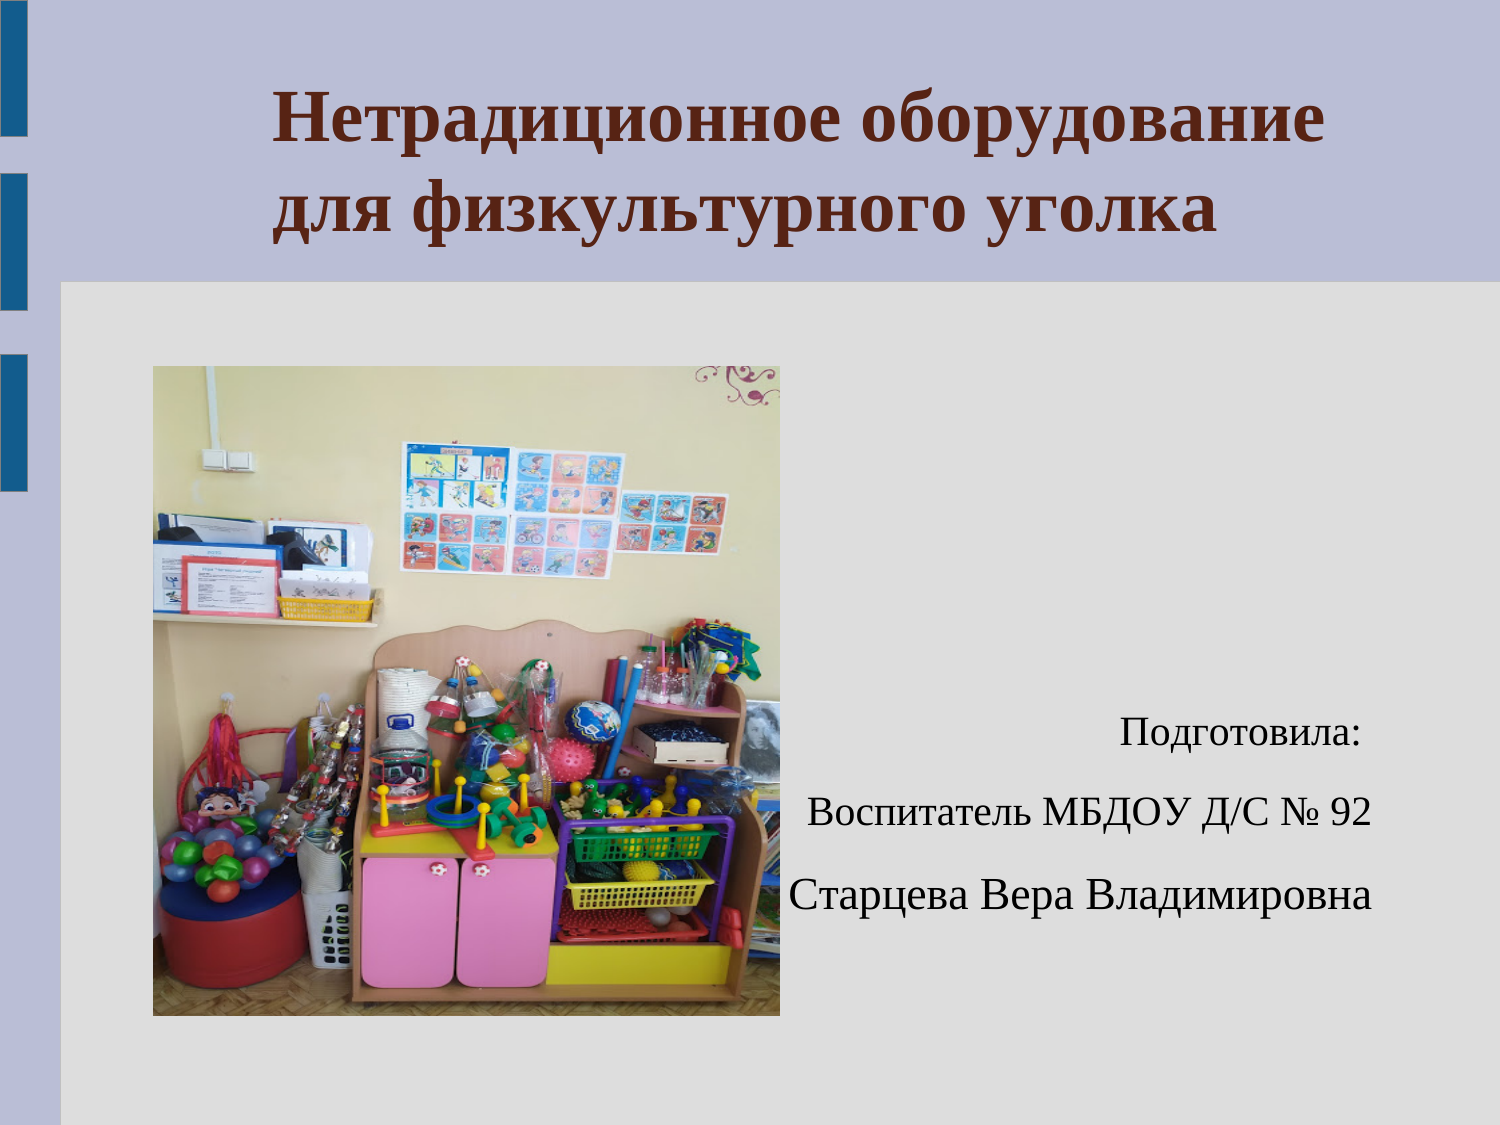

# Нетрадиционное оборудование для физкультурного уголка
Подготовила:
Воспитатель МБДОУ Д/С № 92
Старцева Вера Владимировна